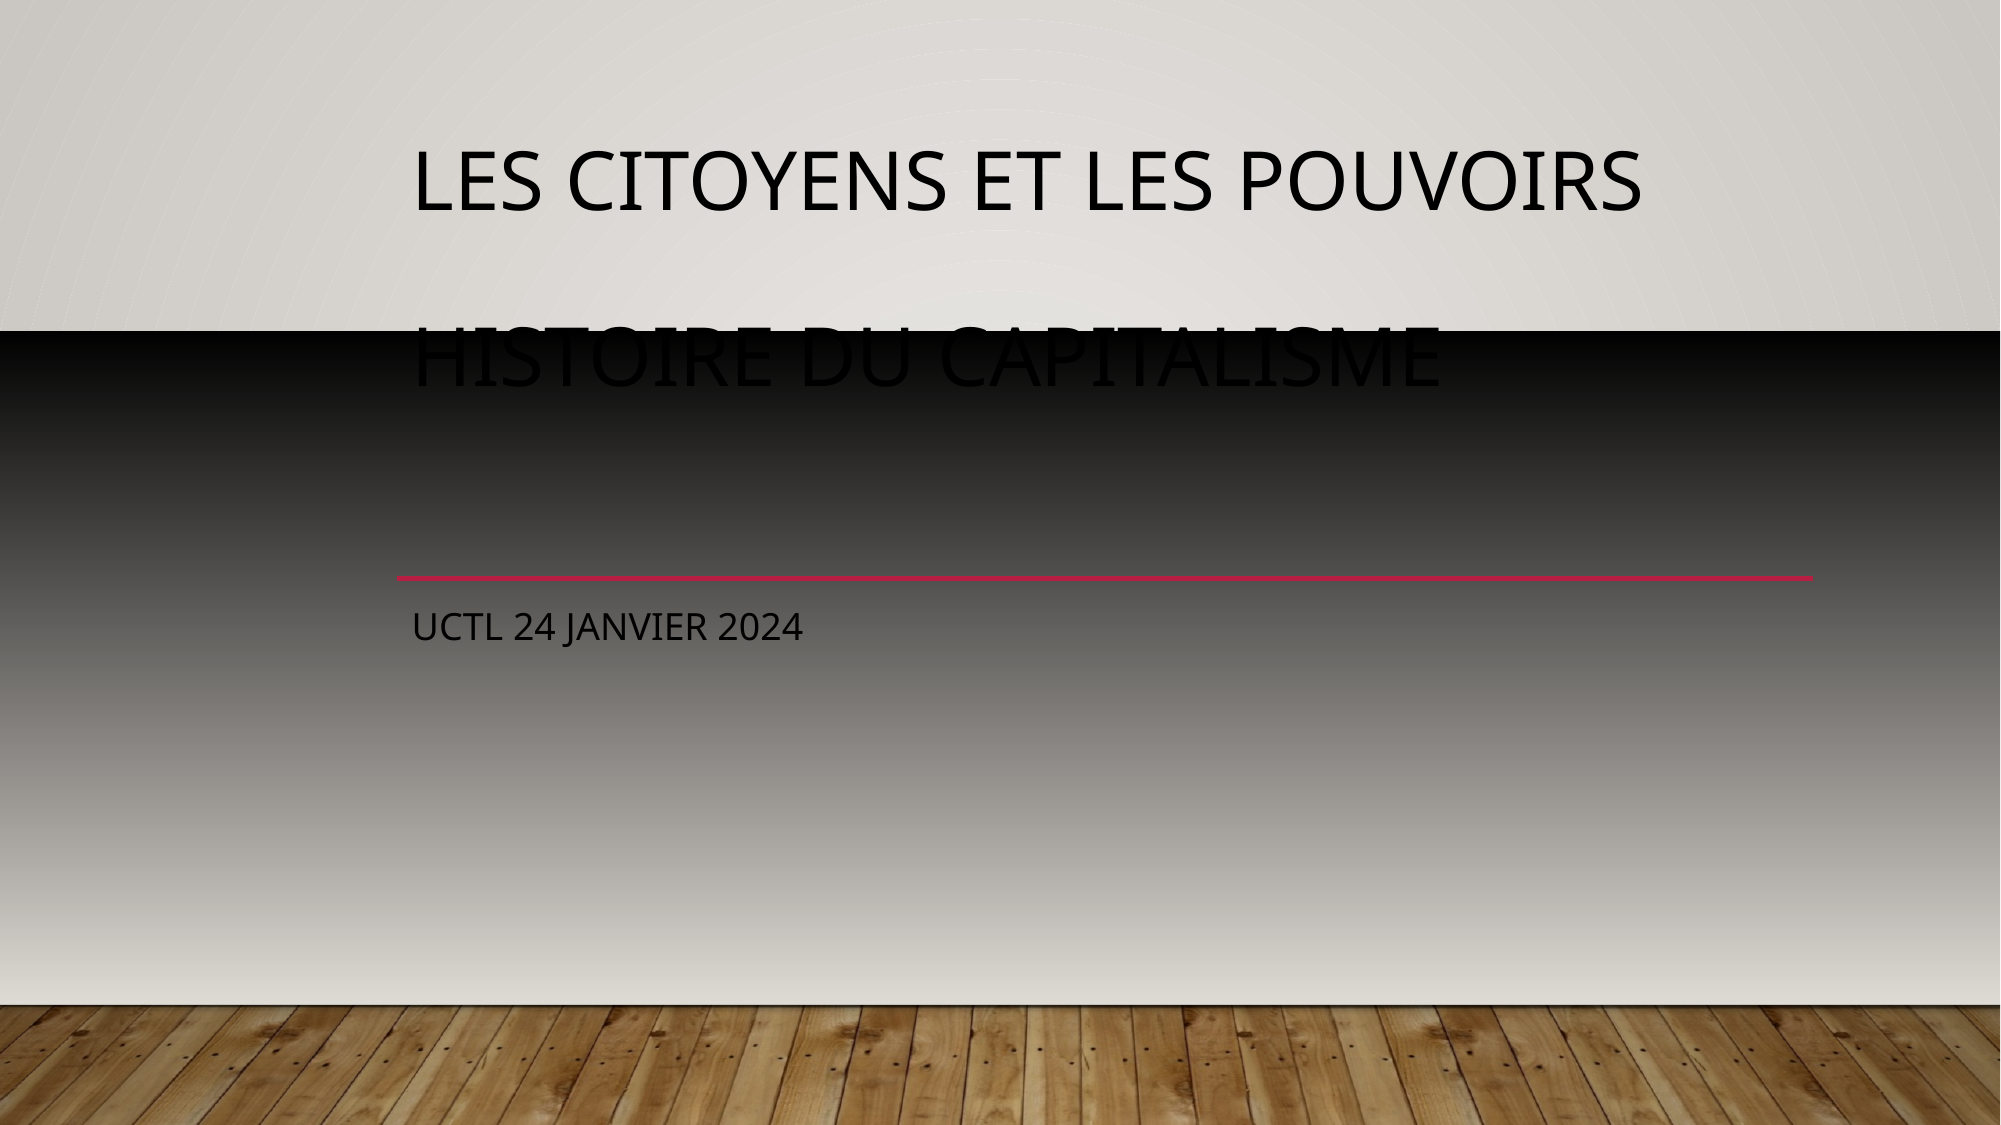

# Les citoyens et les pouvoirs Histoire du capitalisme
UCTL 24 janvier 2024